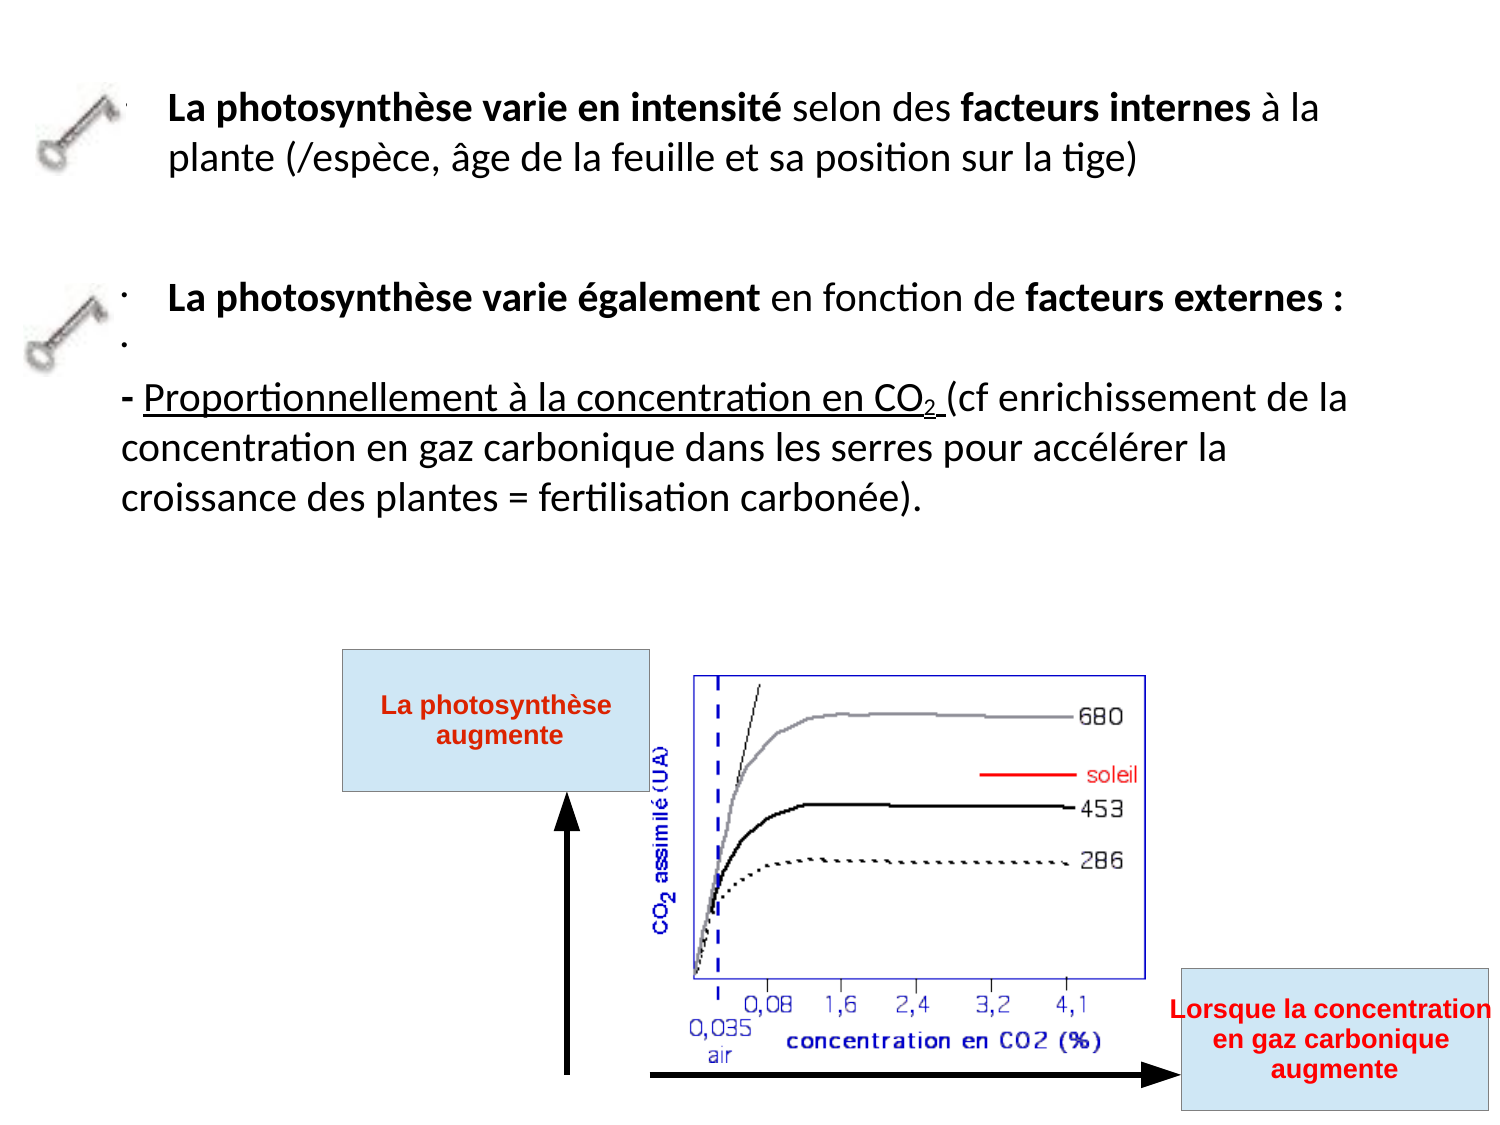

La photosynthèse varie en intensité selon des facteurs internes à la plante (/espèce, âge de la feuille et sa position sur la tige)
La photosynthèse varie également en fonction de facteurs externes :
- Proportionnellement à la concentration en CO2 (cf enrichissement de la concentration en gaz carbonique dans les serres pour accélérer la croissance des plantes = fertilisation carbonée).
La photosynthèse
 augmente
Lorsque la concentration
en gaz carbonique
augmente